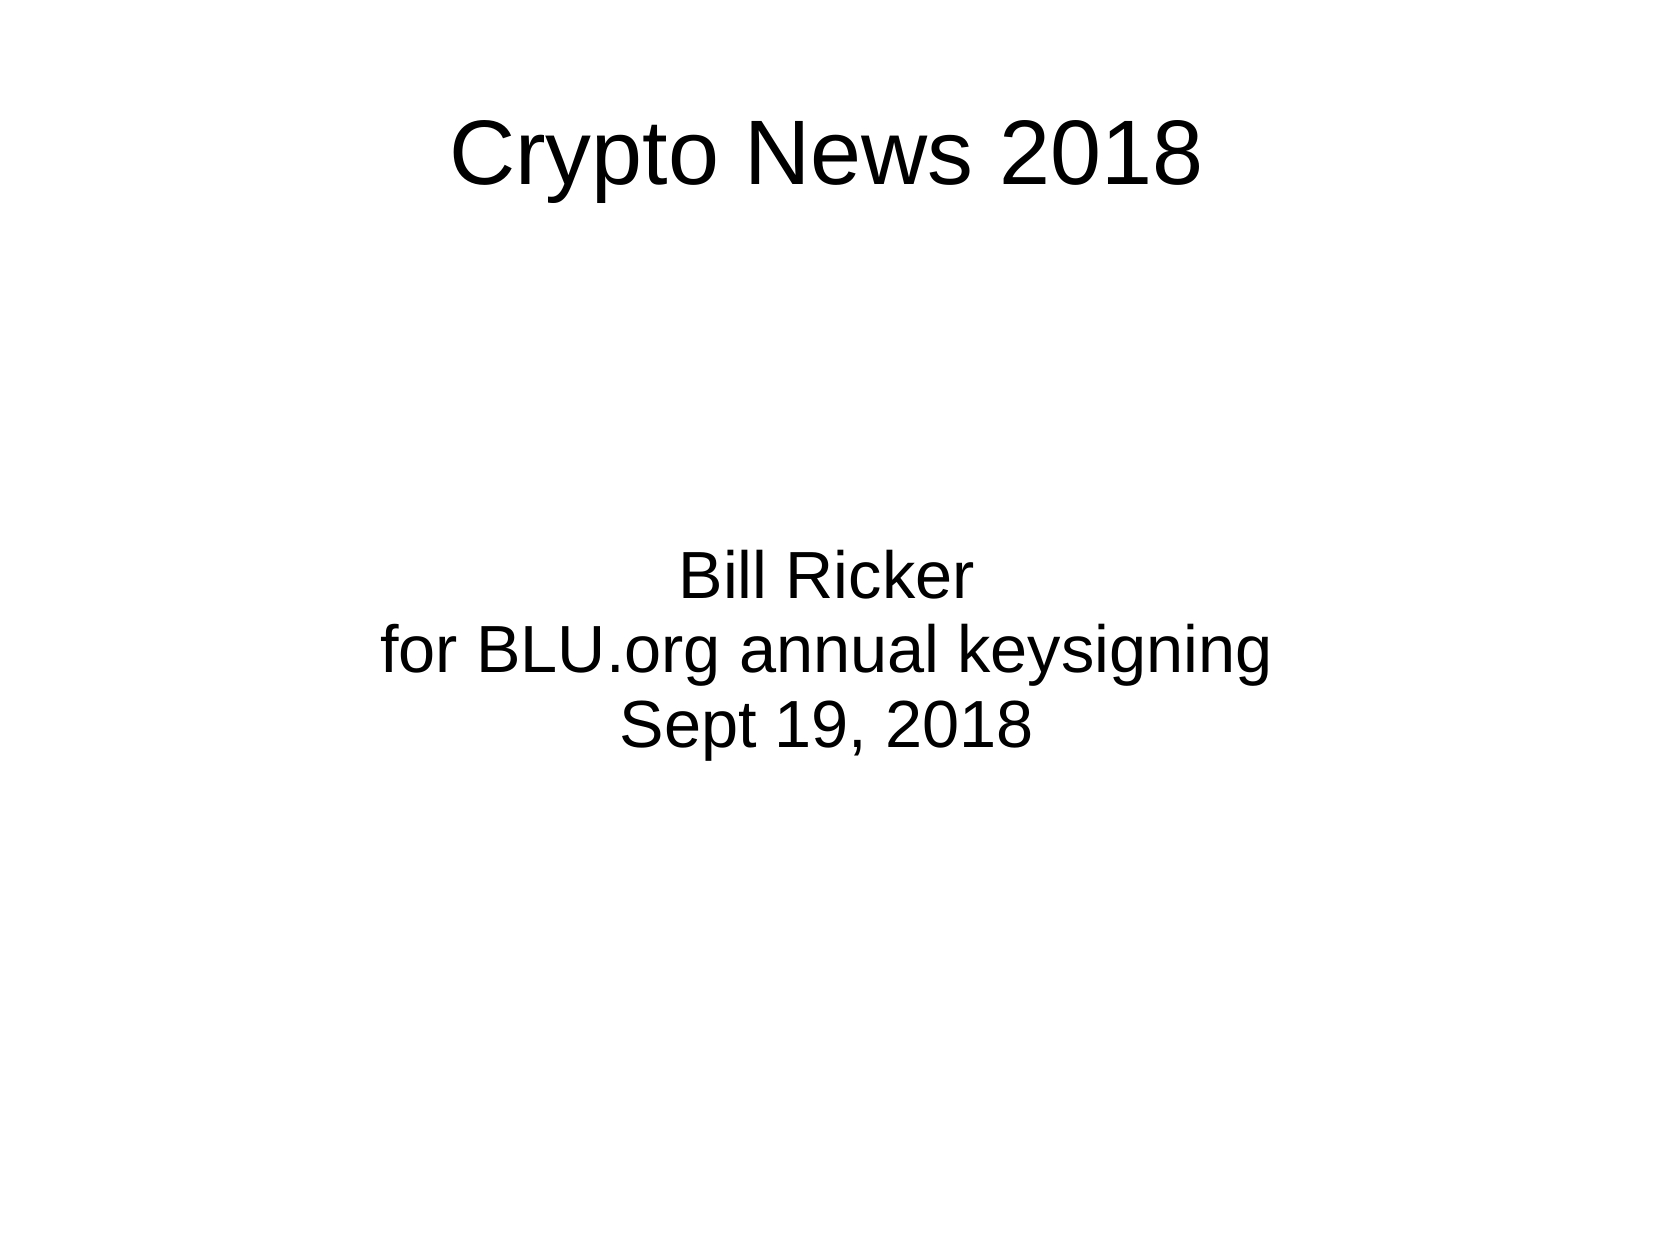

# Crypto News 2018
Bill Ricker
for BLU.org annual keysigning
Sept 19, 2018